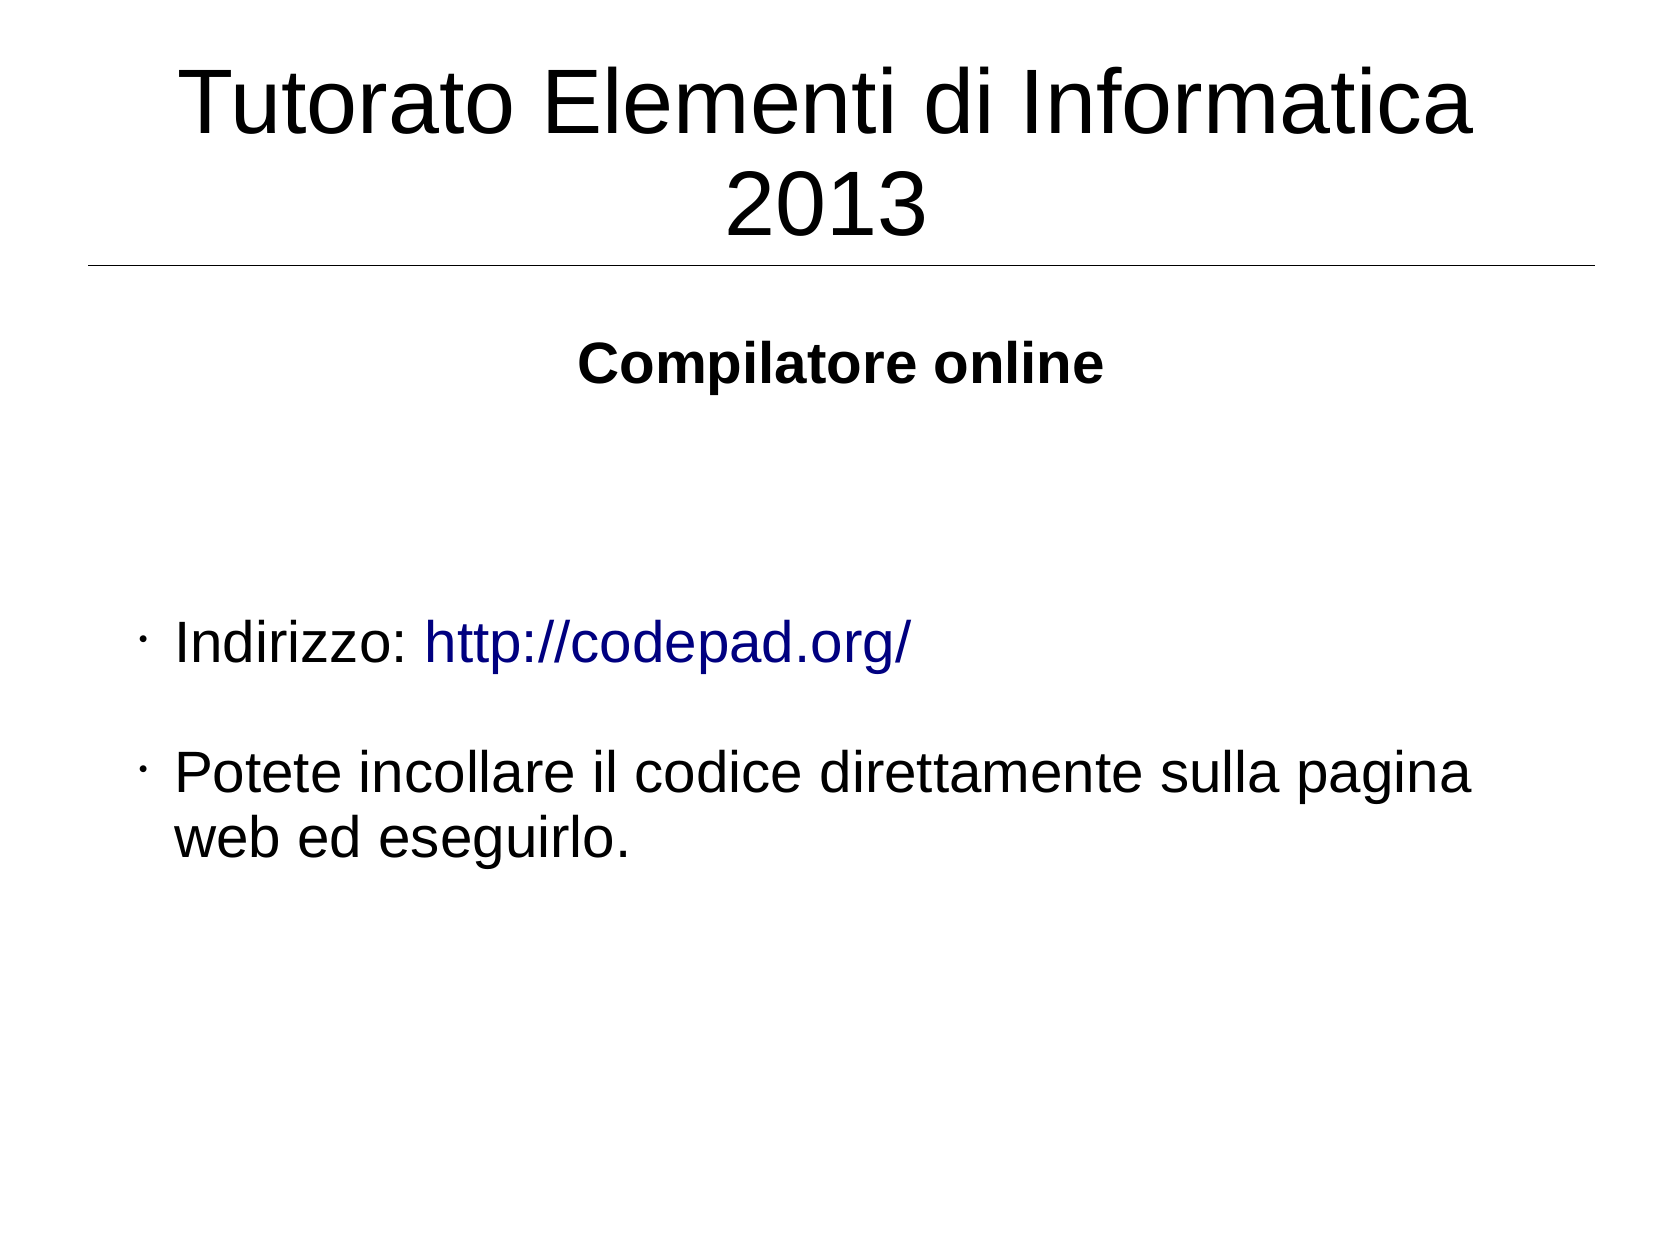

# Tutorato Elementi di Informatica 2013
Compilatore online
Indirizzo: http://codepad.org/
Potete incollare il codice direttamente sulla pagina web ed eseguirlo.